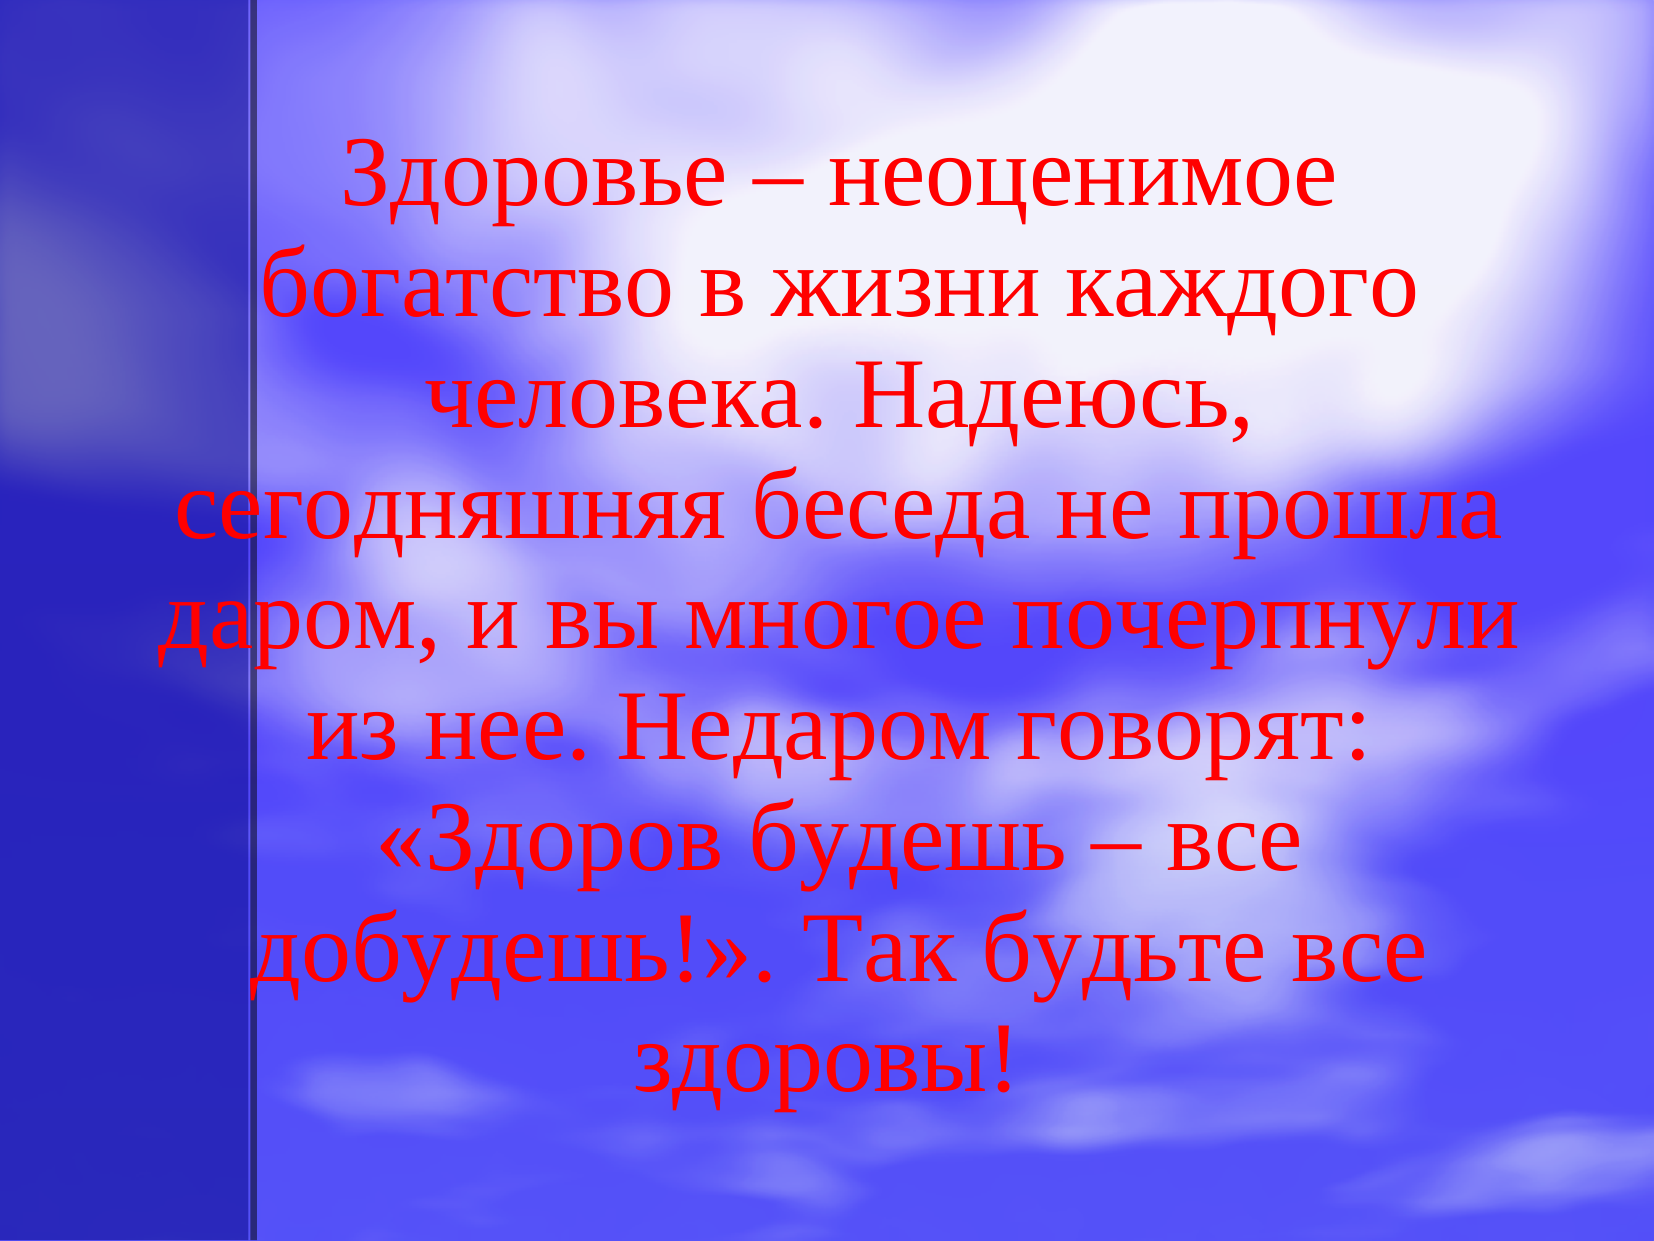

Здоровье – неоценимое богатство в жизни каждого человека. Надеюсь, сегодняшняя беседа не прошла даром, и вы многое почерпнули из нее. Недаром говорят: «Здоров будешь – все добудешь!». Так будьте все здоровы!
#